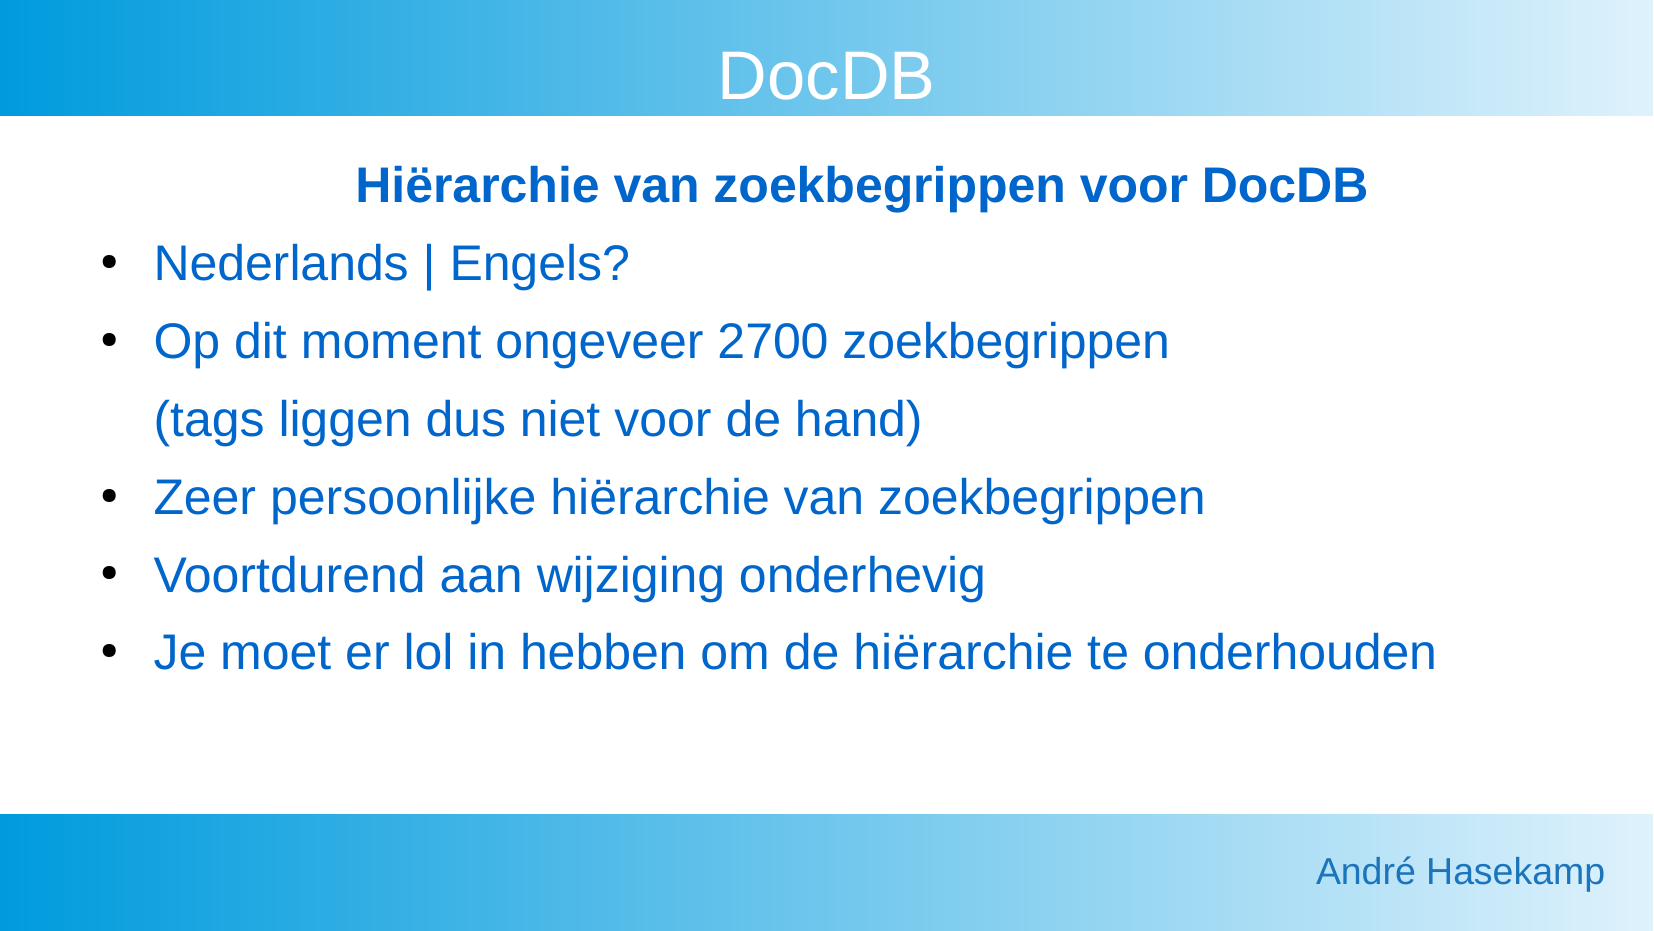

# DocDB
Hiërarchie van zoekbegrippen voor DocDB
Nederlands | Engels?
Op dit moment ongeveer 2700 zoekbegrippen
(tags liggen dus niet voor de hand)
Zeer persoonlijke hiërarchie van zoekbegrippen
Voortdurend aan wijziging onderhevig
Je moet er lol in hebben om de hiërarchie te onderhouden
André Hasekamp